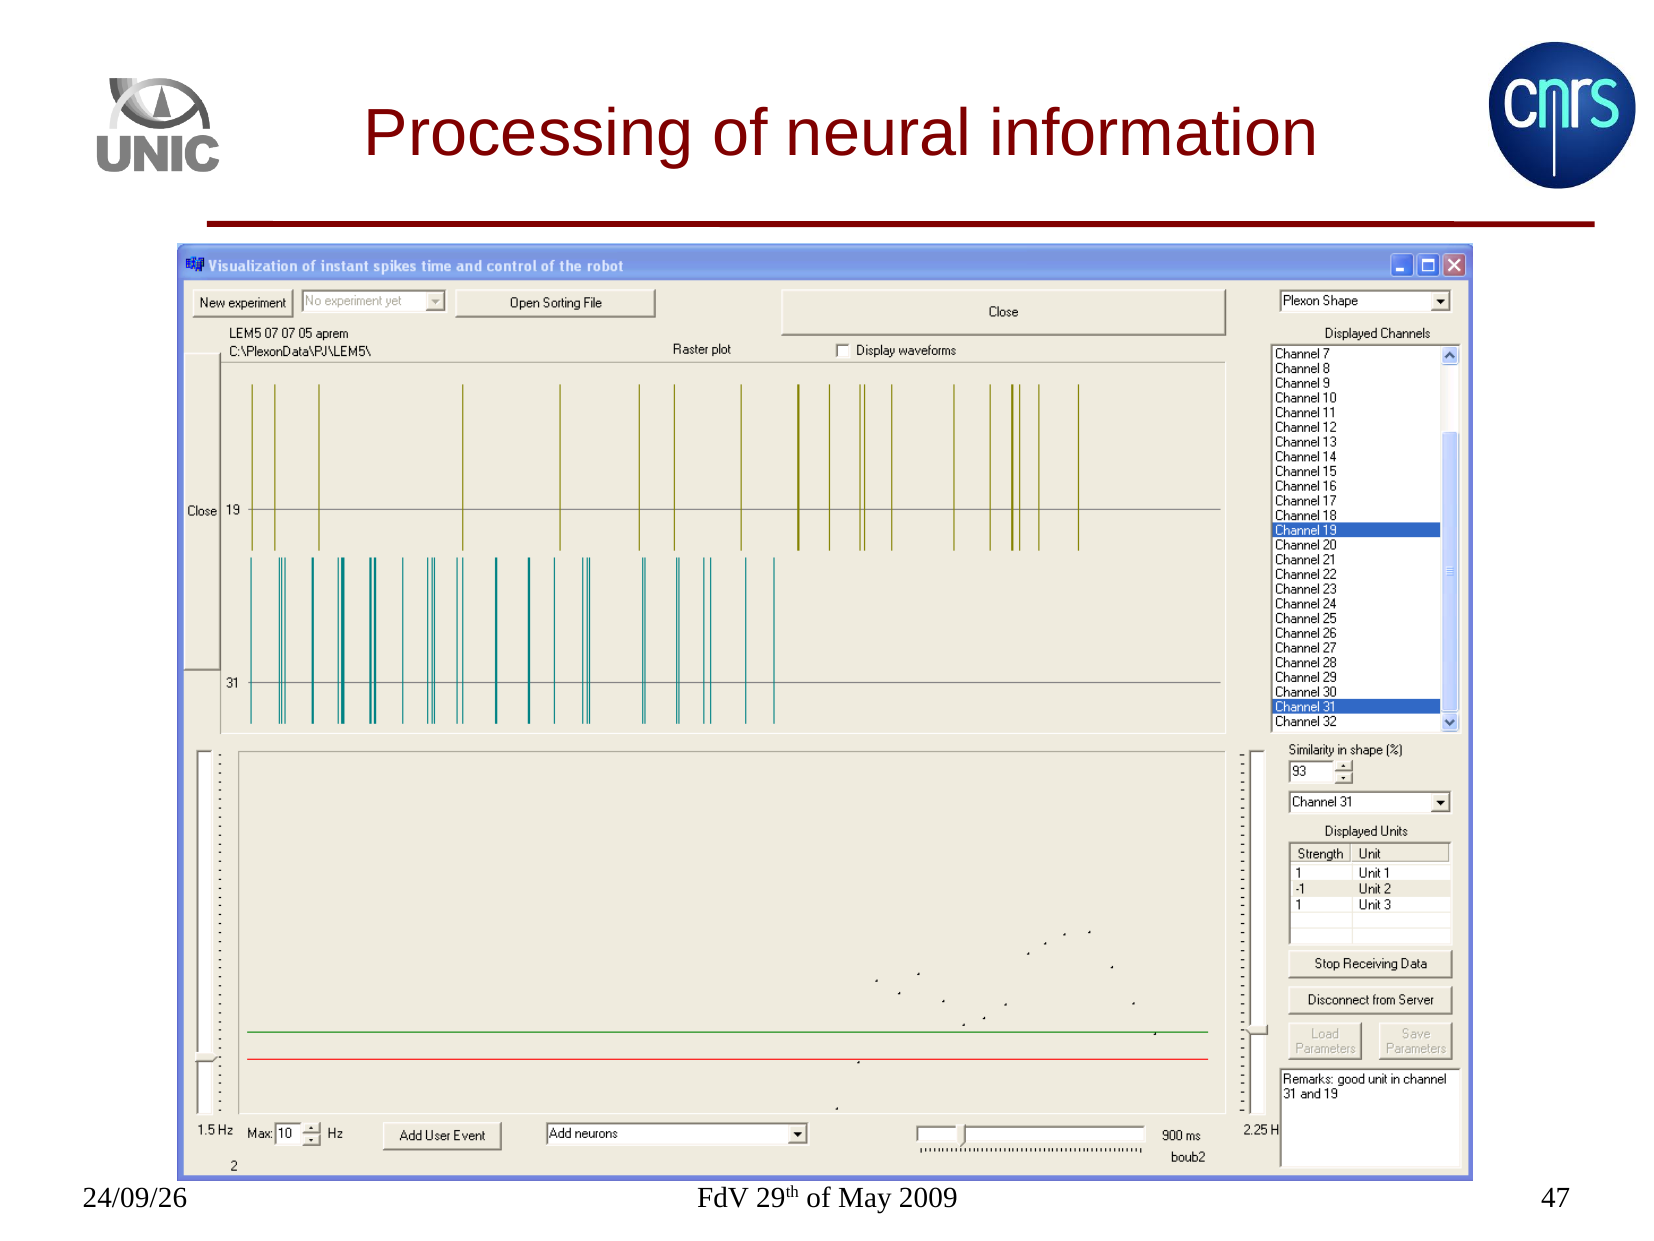

Processing of neural information
FdV 29th of May 2009